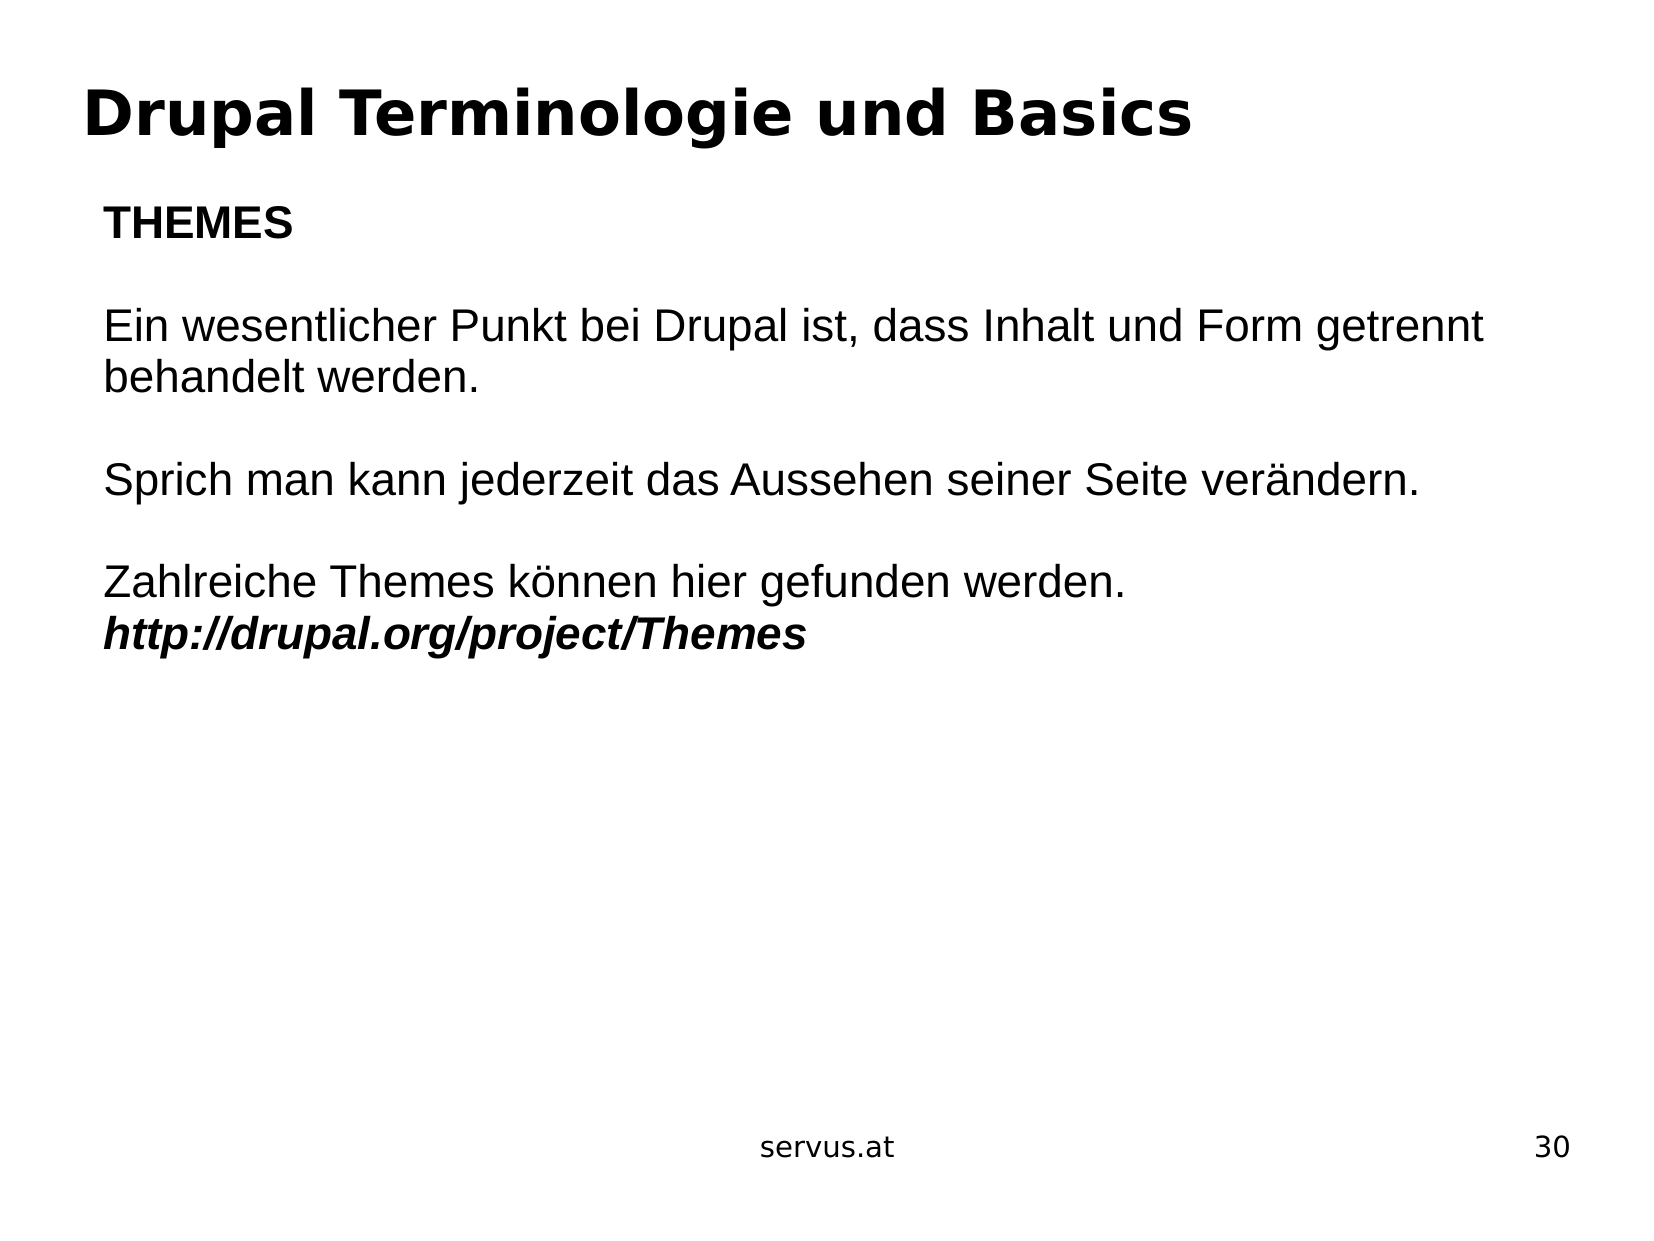

# Drupal Terminologie und Basics
THEMES
Ein wesentlicher Punkt bei Drupal ist, dass Inhalt und Form getrennt behandelt werden.
Sprich man kann jederzeit das Aussehen seiner Seite verändern.
Zahlreiche Themes können hier gefunden werden.
http://drupal.org/project/Themes
servus.at
30